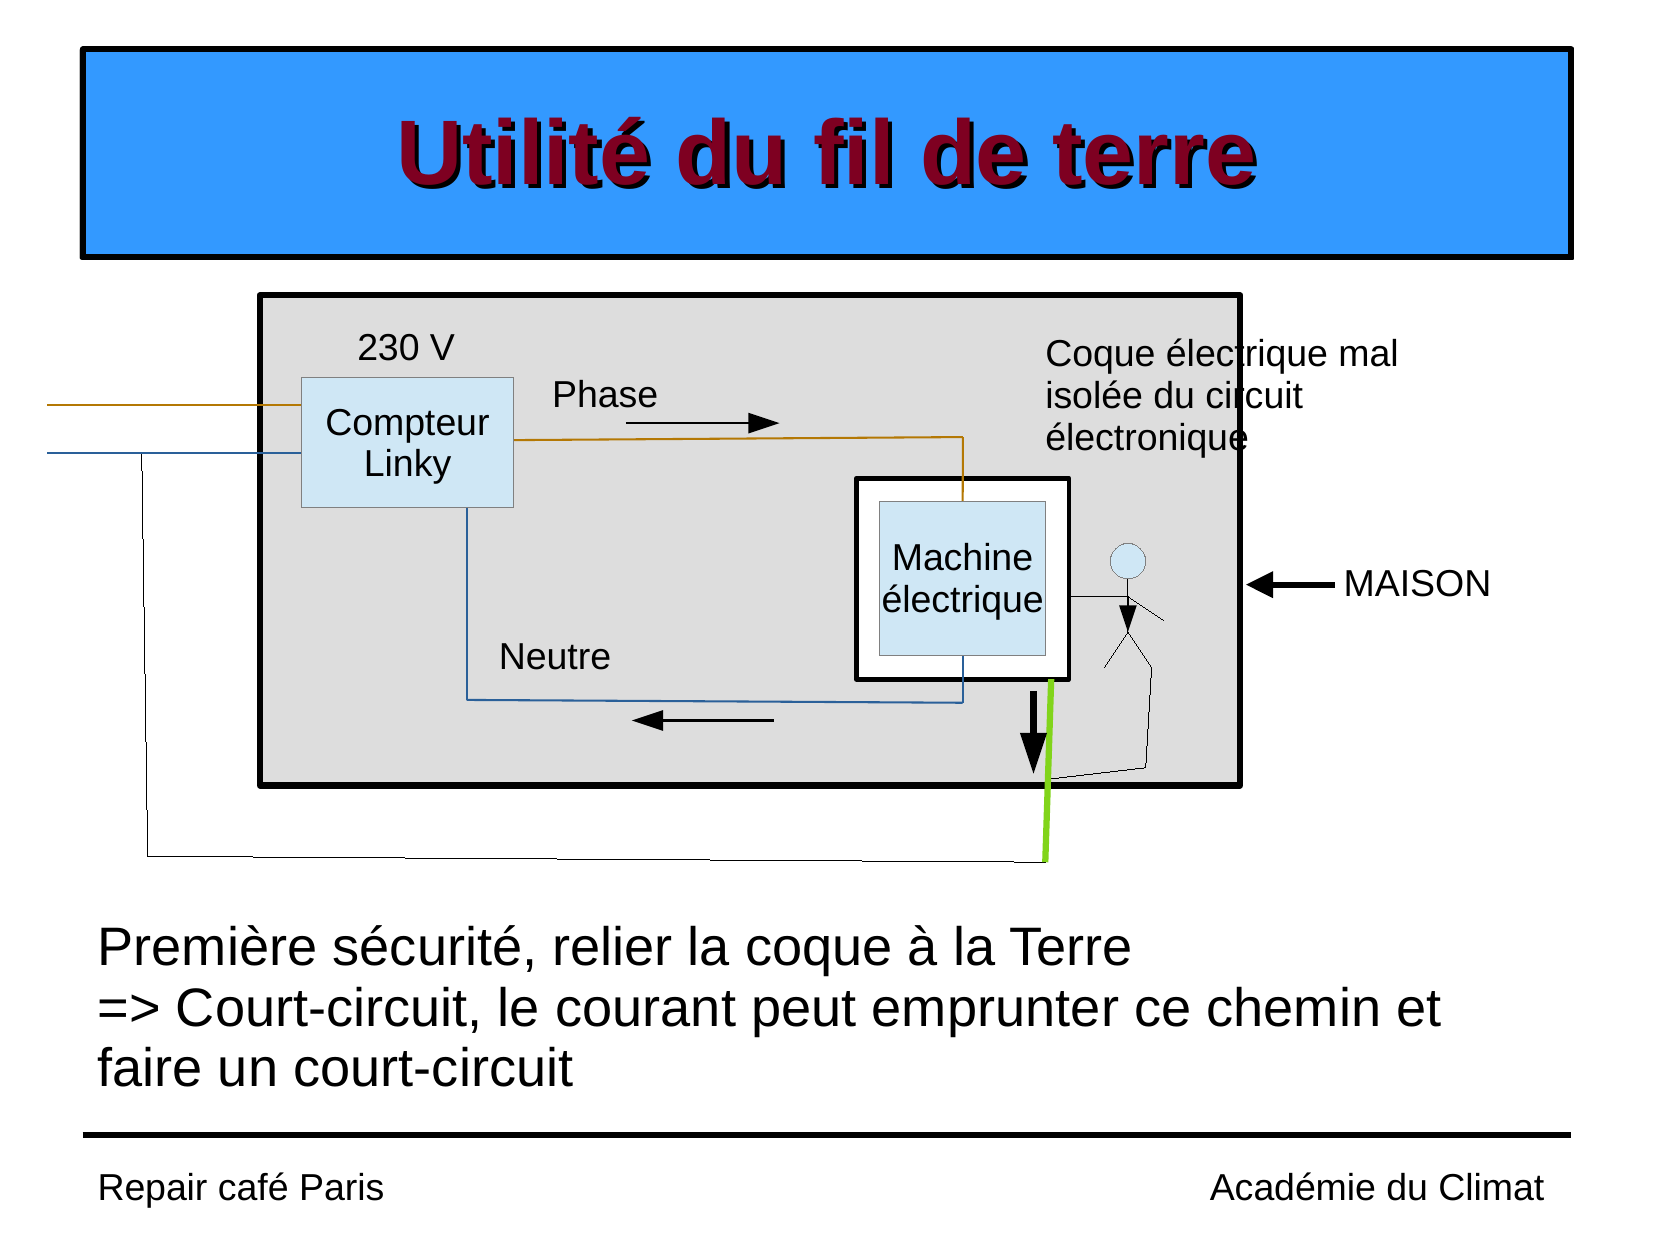

# Utilité du fil de terre
230 V
Coque électrique mal isolée du circuit électronique
Phase
Compteur
Linky
Machine
électrique
MAISON
Neutre
Première sécurité, relier la coque à la Terre
=> Court-circuit, le courant peut emprunter ce chemin et faire un court-circuit
Repair café Paris	Académie du Climat